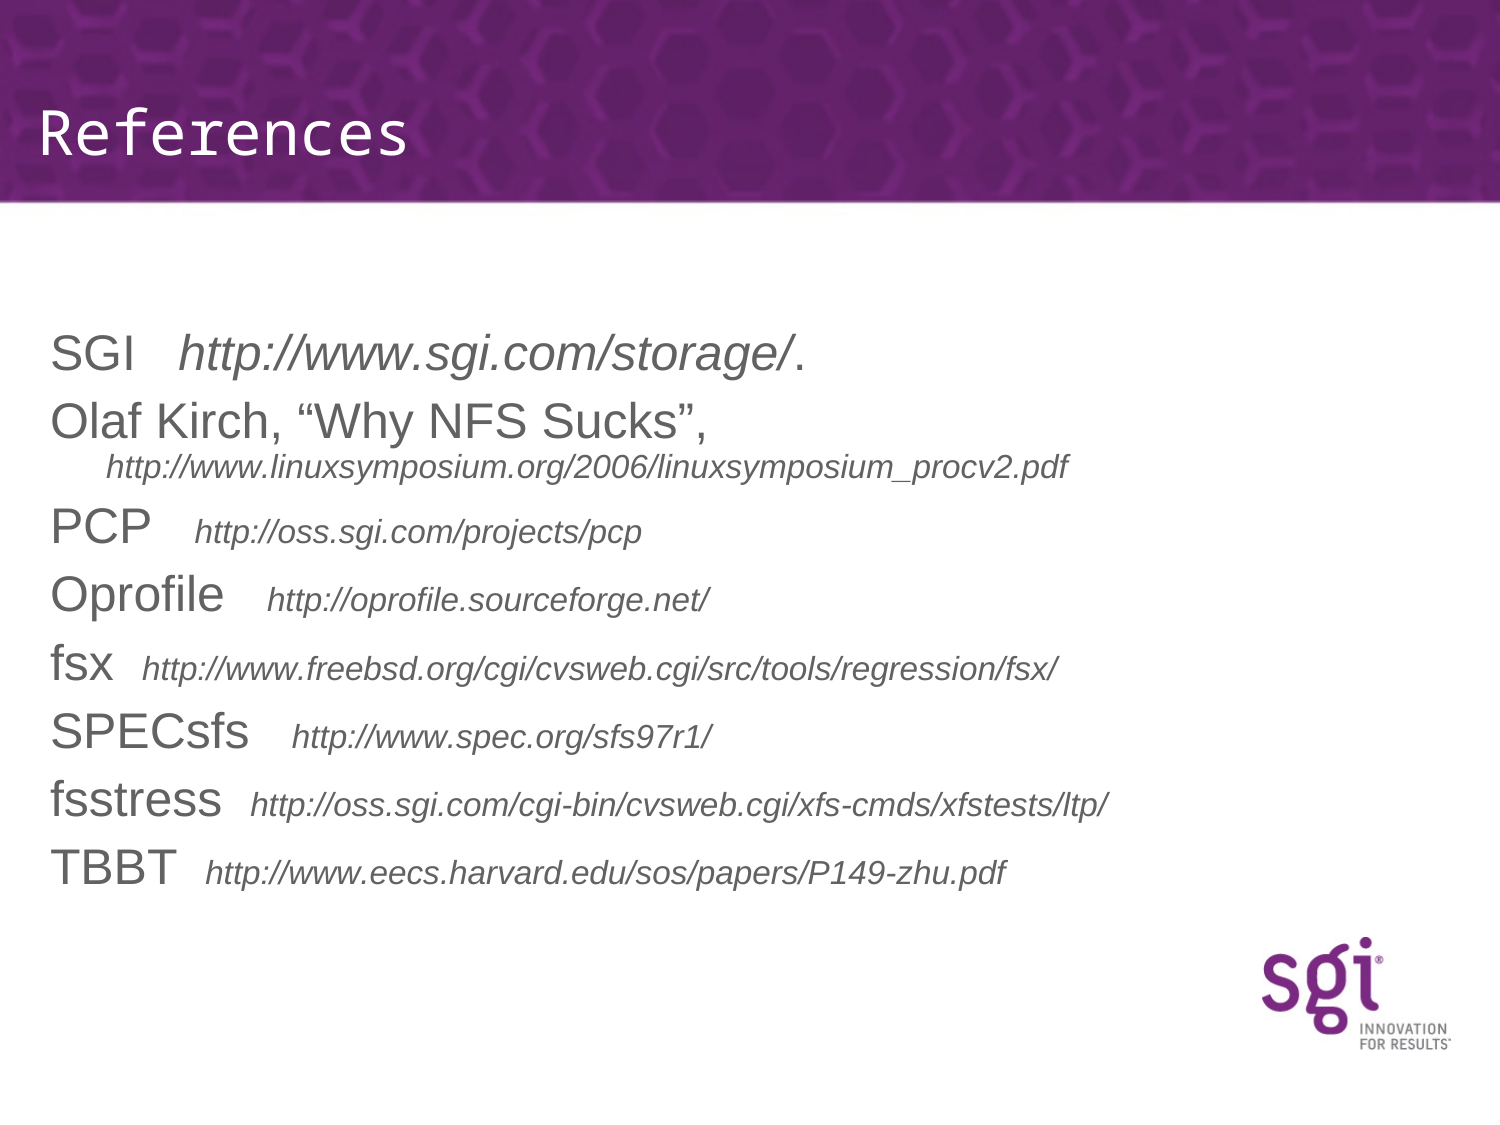

# References
SGI http://www.sgi.com/storage/.
Olaf Kirch, “Why NFS Sucks”, http://www.linuxsymposium.org/2006/linuxsymposium_procv2.pdf
PCP http://oss.sgi.com/projects/pcp
Oprofile http://oprofile.sourceforge.net/
fsx http://www.freebsd.org/cgi/cvsweb.cgi/src/tools/regression/fsx/
SPECsfs http://www.spec.org/sfs97r1/
fsstress http://oss.sgi.com/cgi-bin/cvsweb.cgi/xfs-cmds/xfstests/ltp/
TBBT http://www.eecs.harvard.edu/sos/papers/P149-zhu.pdf